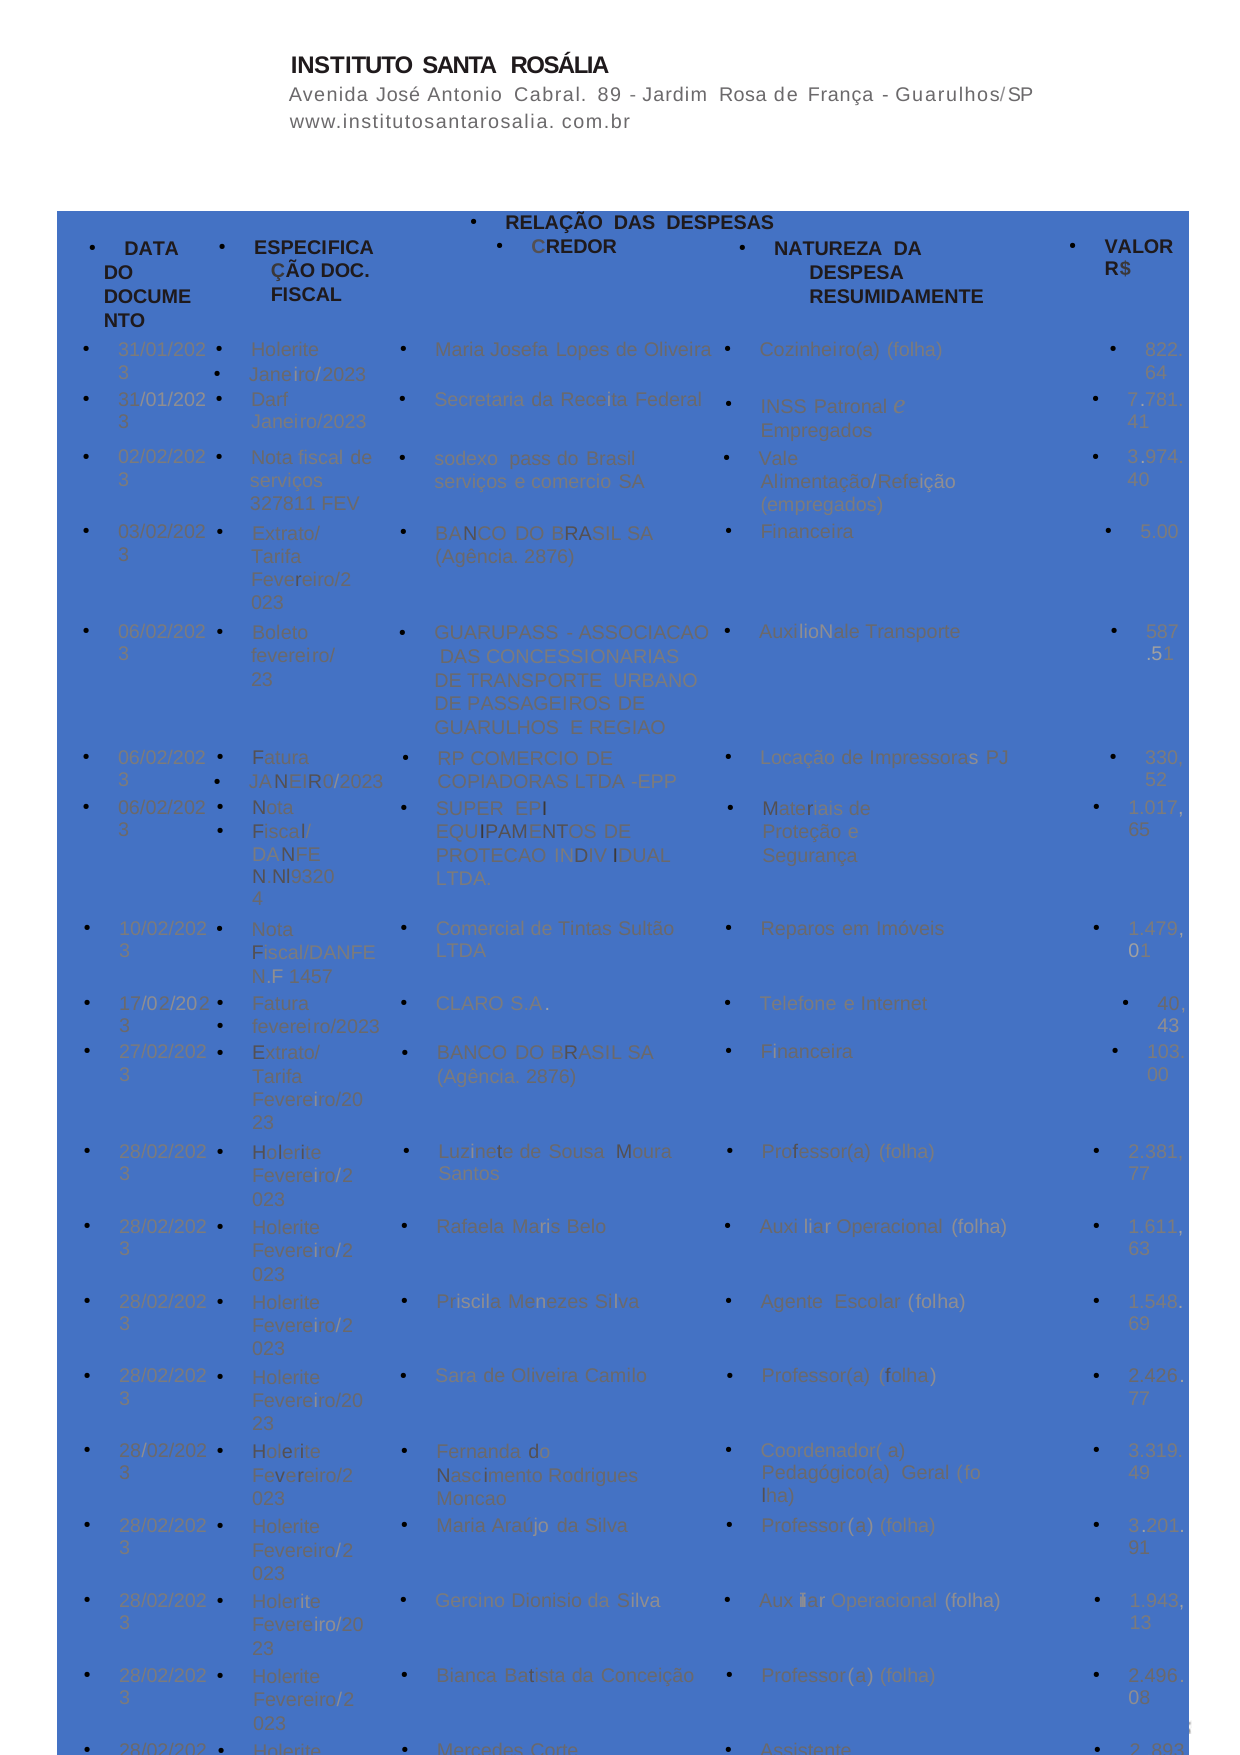

INSTITUTO SANTA ROSÁLIA
Avenida José Antonio Cabral. 89 - Jardim Rosa de França - Guarulhos/SP www.institutosantarosalia. com.br
| RELAÇÃO DAS DESPESAS | | | | |
| --- | --- | --- | --- | --- |
| DATA DO DOCUMENTO | ESPECIFICAÇÃO DOC. FISCAL | CREDOR | NATUREZA DA DESPESA RESUMIDAMENTE | VALOR R$ |
| 31/01/2023 | Holerite Janeiro/2023 | Maria Josefa Lopes de Oliveira | Cozinheiro(a) (folha) | 822.64 |
| 31/01/202 3 | Darf Janeiro/2023 | Secretaria da Receita Federal | INSS Patronal e Empregados | 7.781.41 |
| 02/02/2023 | Nota fiscal de serviços 327811 FEV | sodexo pass do Brasil serviços e comercio SA | Vale Alimentação/Refeição (empregados) | 3.974.40 |
| 03/02/2023 | Extrato/Tarifa Fevereiro/2023 | BANCO DO BRASIL SA (Agência. 2876) | Financeira | 5.00 |
| 06/02/2023 | Boleto fevereiro/23 | GUARUPASS - ASSOCIACAO DAS CONCESSIONARIAS DE TRANSPORTE URBANO DE PASSAGEIROS DE GUARULHOS E REGIAO | AuxilioNale Transporte | 587 .51 |
| 06/02/2023 | Fatura JANEIR0/2023 | RP COMERCIO DE COPIADORAS LTDA -EPP | Locação de Impressoras PJ | 330,52 |
| 06/02/2023 | Nota Fiscal/DANFE N.Nl93204 | SUPER EPI EQUIPAMENTOS DE PROTECAO INDIV IDUAL LTDA. | Materiais de Proteção e Segurança | 1.017,65 |
| 10/02/2023 | Nota Fiscal/DANFE N.F 1457 | Comercial de Tintas Sultão LTDA | Reparos em Imóveis | 1.479,01 |
| 17/02/2023 | Fatura fevereiro/2023 | CLARO S.A. | Telefone e Internet | 40,43 |
| 27/02/2023 | Extrato/Tarifa Fevereiro/2023 | BANCO DO BRASIL SA (Agência. 2876) | Financeira | 103.00 |
| 28/02/2023 | Holerite Fevereiro/2023 | Luzinete de Sousa Moura Santos | Professor(a) (folha) | 2.381,77 |
| 28/02/2023 | Holerite Fevereiro/2023 | Rafaela Maris Belo | Auxi liar Operacional (folha) | 1.611,63 |
| 28/02/2023 | Holerite Fevereiro/2023 | Priscila Menezes Silva | Agente Escolar (folha) | 1.548.69 |
| 28/02/2023 | Holerite Fevereiro/2023 | Sara de Oliveira Camilo | Professor(a) (folha) | 2.426.77 |
| 28/02/2023 | Holerite Fevereiro/2023 | Fernanda do Nascimento Rodrigues Moncao | Coordenador( a) Pedagógico(a) Geral (fo lha) | 3.319.49 |
| 28/02/2023 | Holerite Fevereiro/2023 | Maria Araújo da Silva | Professor(a) (folha) | 3.201.91 |
| 28/02/2023 | Holerite Fevereiro/2023 | Gercino Dionisio da Silva | Aux iliar Operacional (folha) | 1.943,13 |
| 28/02/2023 | Holerite Fevereiro/2023 | Bianca Batista da Conceição | Professor(a) (folha) | 2.496.08 |
| 28/02/2023 | Holerite Fevereiro/2023 | Mercedes Corte | Assistente Administrativo (folha) | 2 .893,50 |
| 28/02/2023 | Holerite Fevereiro/ 2023 | Valdemira Santana dos Santos Paiva | Professor(a) (folha) | 2.491.50 |